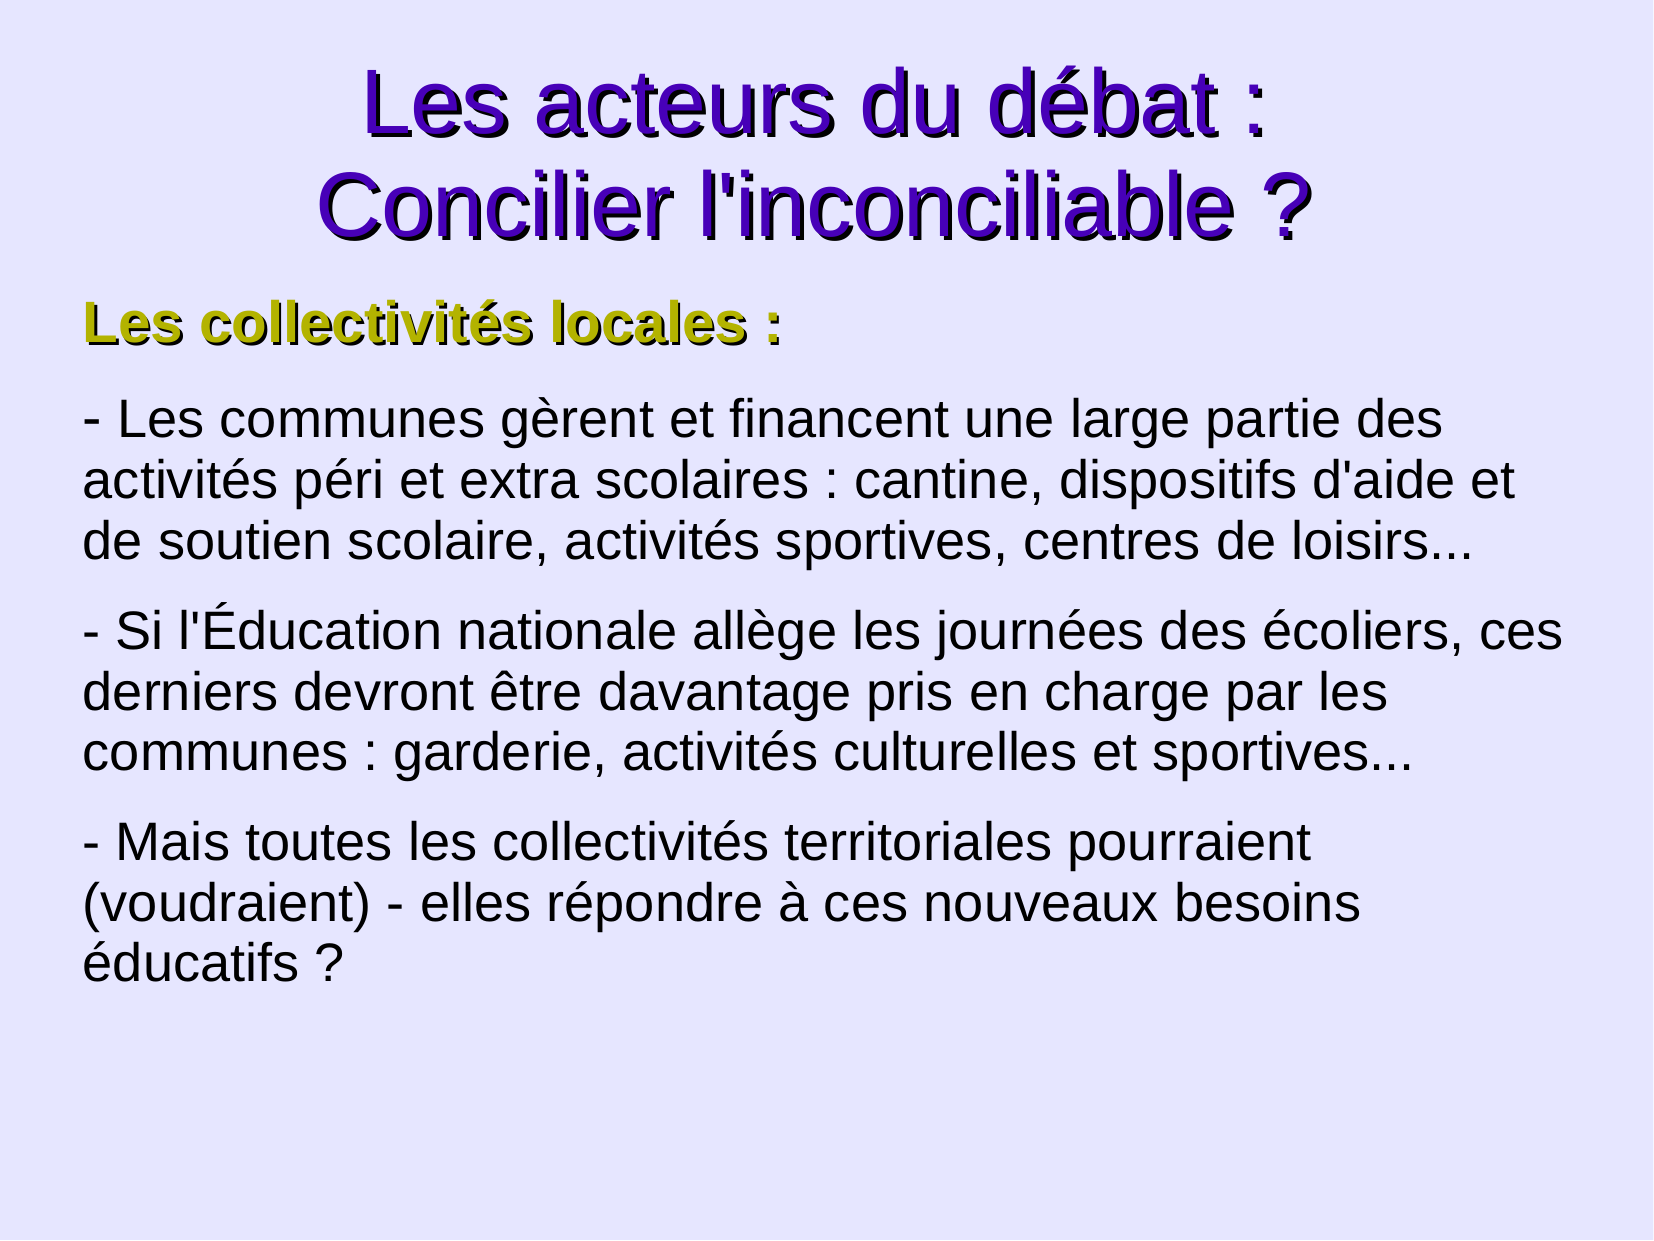

# Les acteurs du débat : Concilier l'inconciliable ?
Les collectivités locales :
- Les communes gèrent et financent une large partie des activités péri et extra scolaires : cantine, dispositifs d'aide et de soutien scolaire, activités sportives, centres de loisirs...
- Si l'Éducation nationale allège les journées des écoliers, ces derniers devront être davantage pris en charge par les communes : garderie, activités culturelles et sportives...
- Mais toutes les collectivités territoriales pourraient (voudraient) - elles répondre à ces nouveaux besoins éducatifs ?